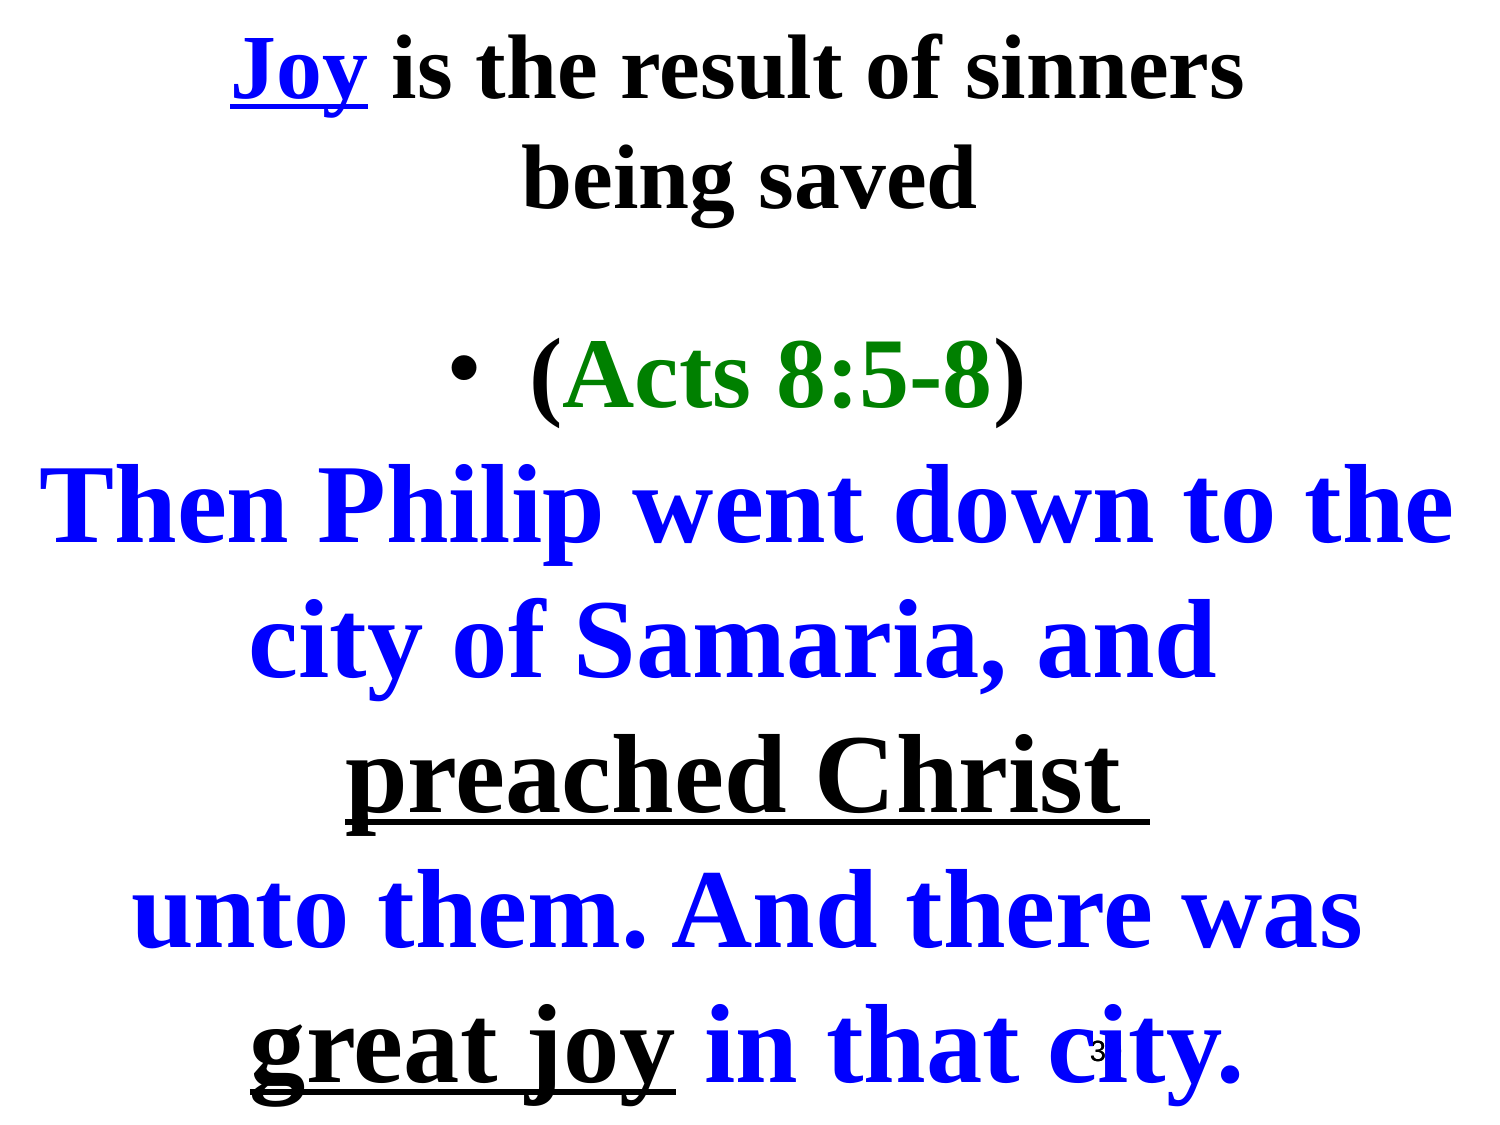

Joy is the result of sinners
being saved
 (Acts 8:5-8)
Then Philip went down to the city of Samaria, and
preached Christ
unto them. And there was great joy in that city.
30